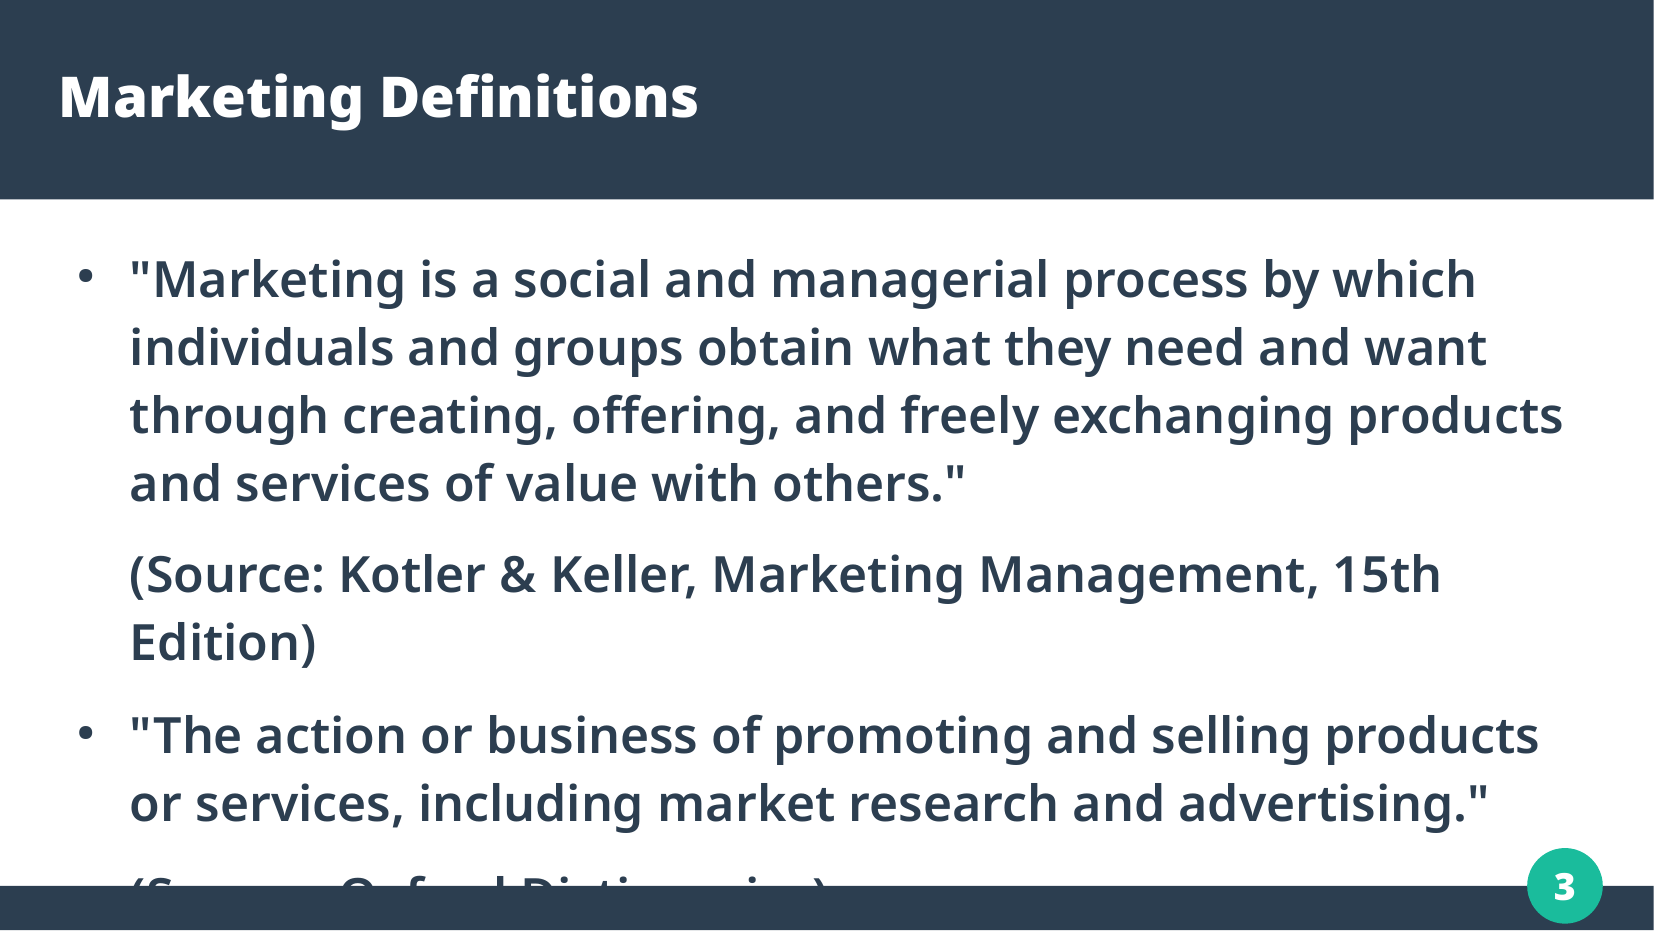

# Marketing Definitions
D
"Marketing is a social and managerial process by which individuals and groups obtain what they need and want through creating, offering, and freely exchanging products and services of value with others."
(Source: Kotler & Keller, Marketing Management, 15th Edition)
"The action or business of promoting and selling products or services, including market research and advertising."
(Source: Oxford Dictionaries)